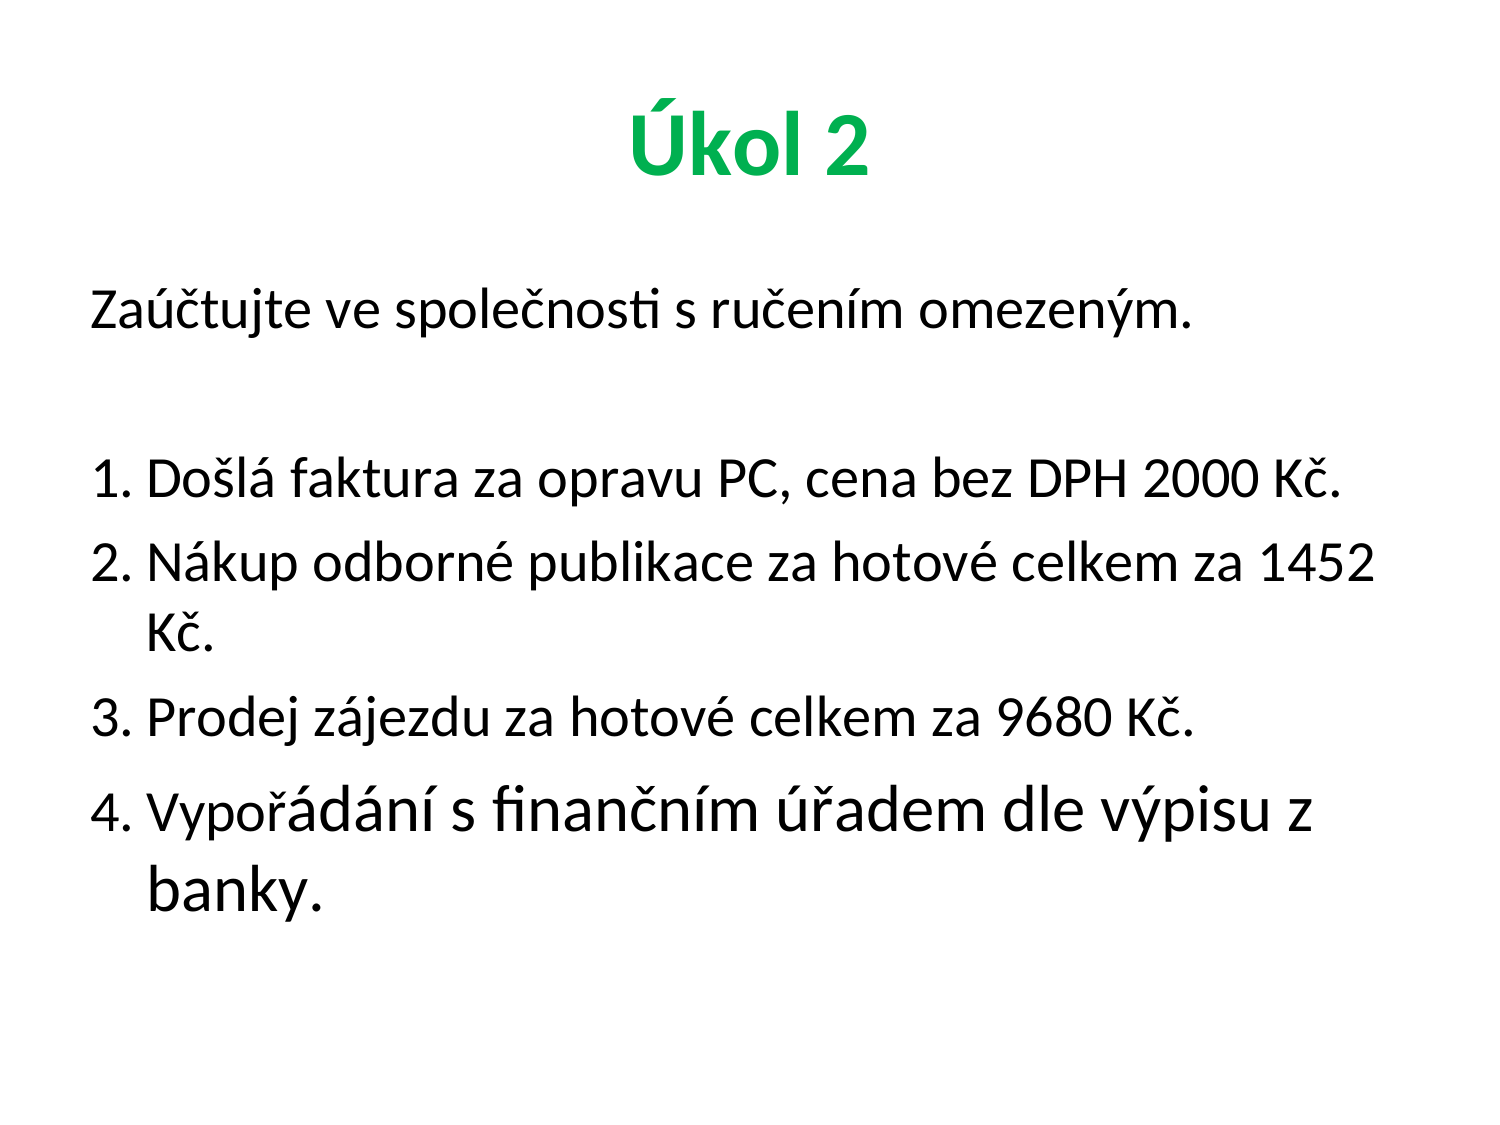

# Úkol 2
Zaúčtujte ve společnosti s ručením omezeným.
Došlá faktura za opravu PC, cena bez DPH 2000 Kč.
Nákup odborné publikace za hotové celkem za 1452 Kč.
Prodej zájezdu za hotové celkem za 9680 Kč.
Vypořádání s finančním úřadem dle výpisu z banky.